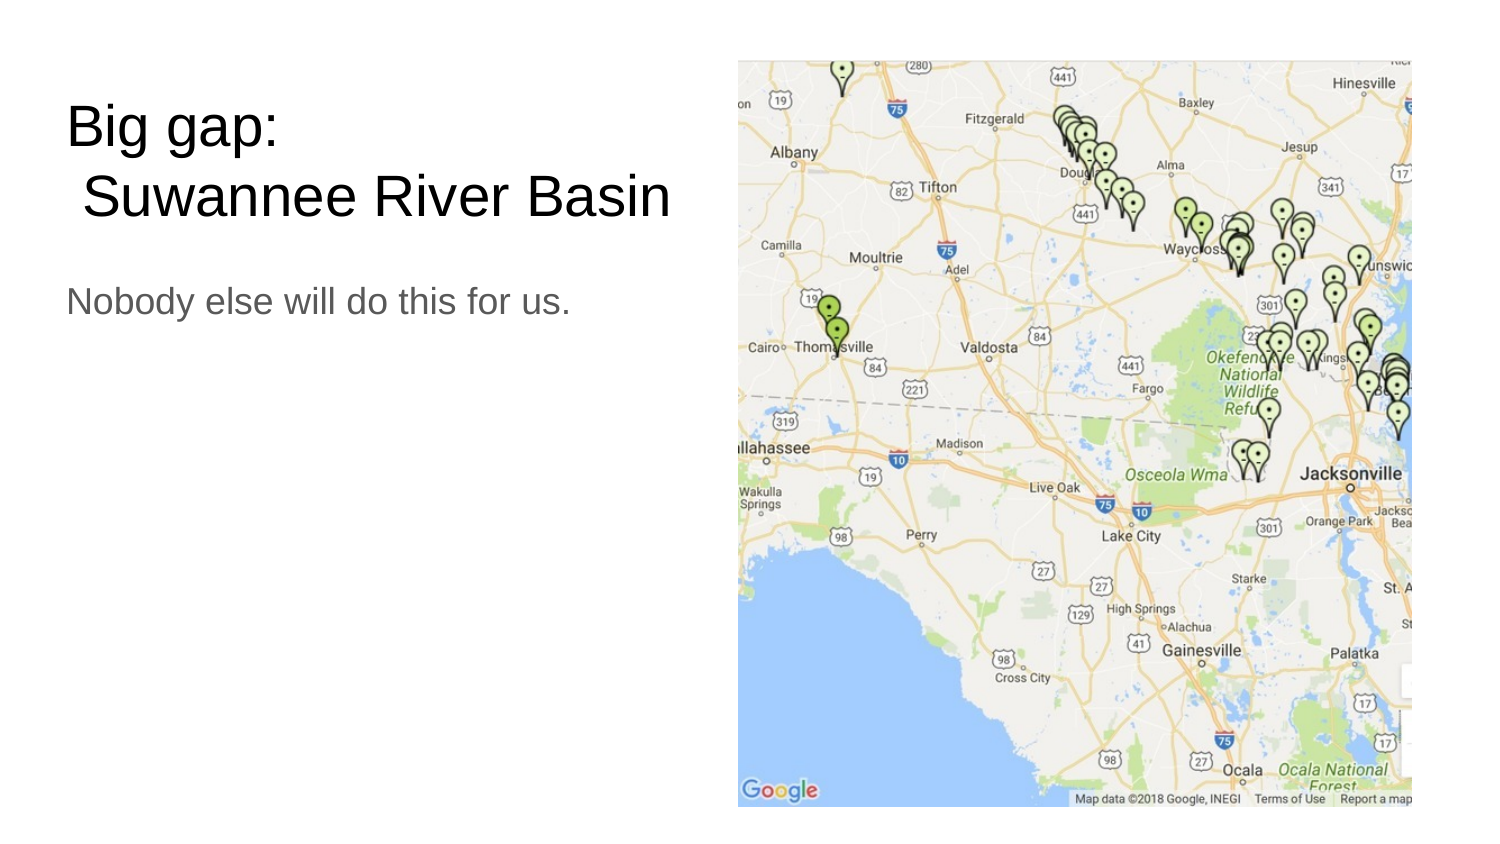

# Big gap: Suwannee River Basin
Nobody else will do this for us.